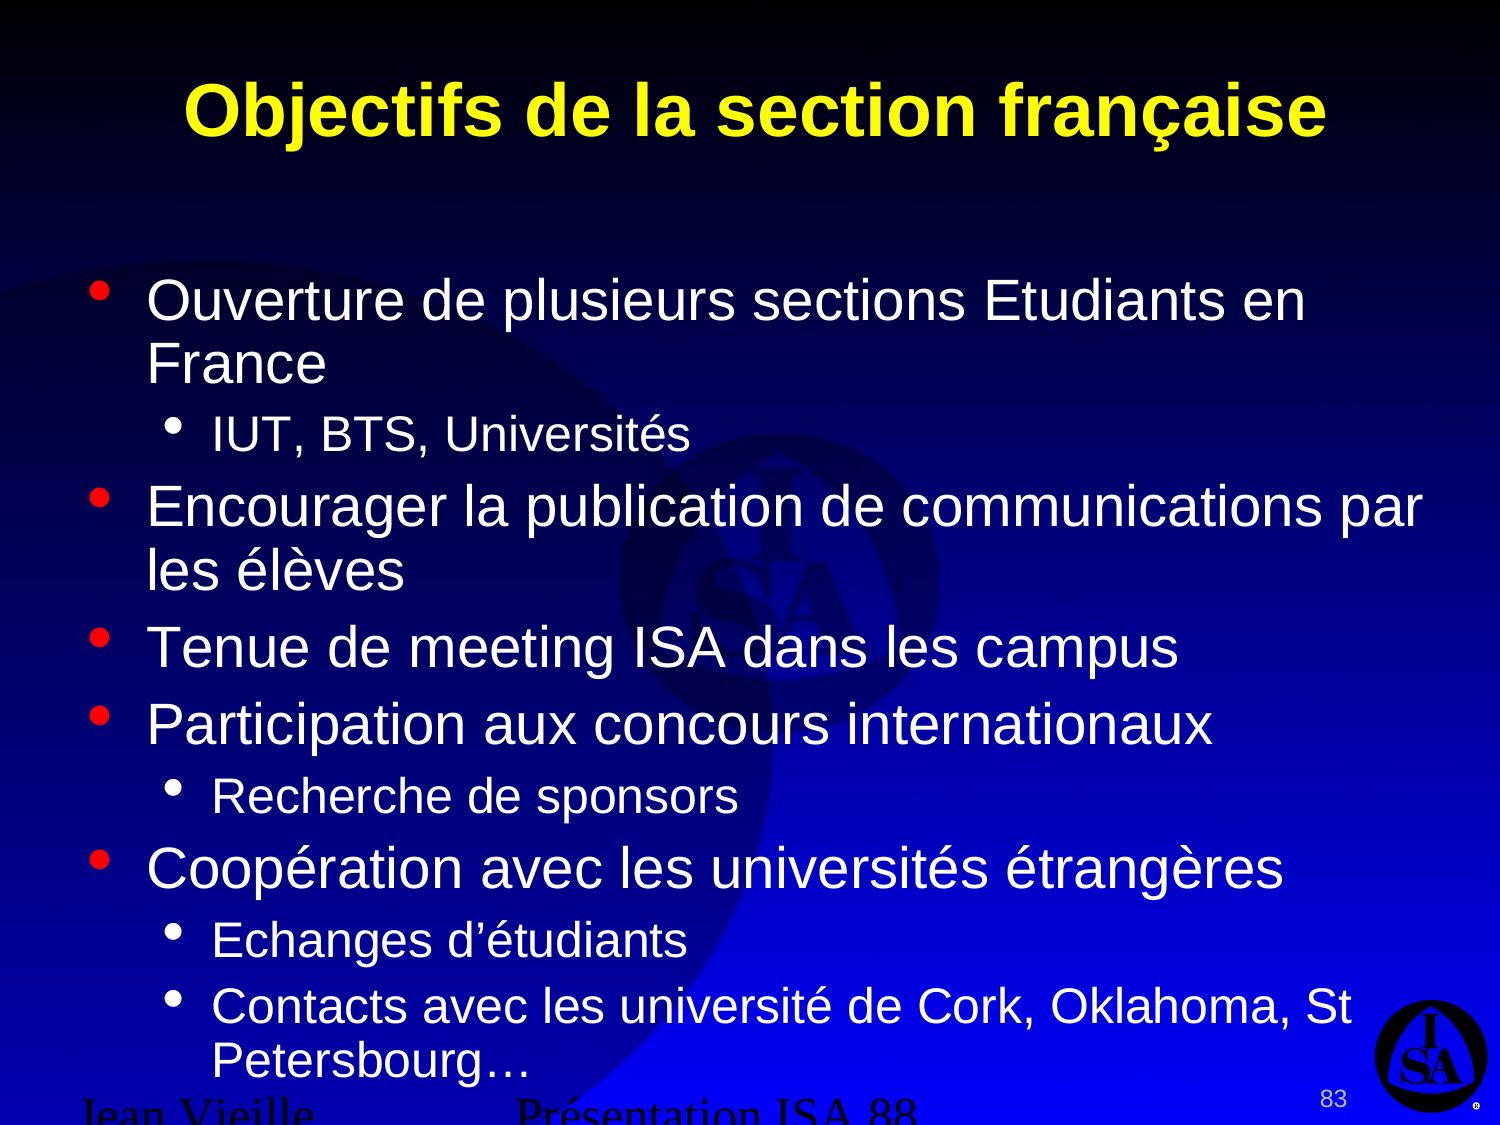

# Objectifs de la section française
Ouverture de plusieurs sections Etudiants en France
IUT, BTS, Universités
Encourager la publication de communications par les élèves
Tenue de meeting ISA dans les campus
Participation aux concours internationaux
Recherche de sponsors
Coopération avec les universités étrangères
Echanges d’étudiants
Contacts avec les université de Cork, Oklahoma, St Petersbourg…